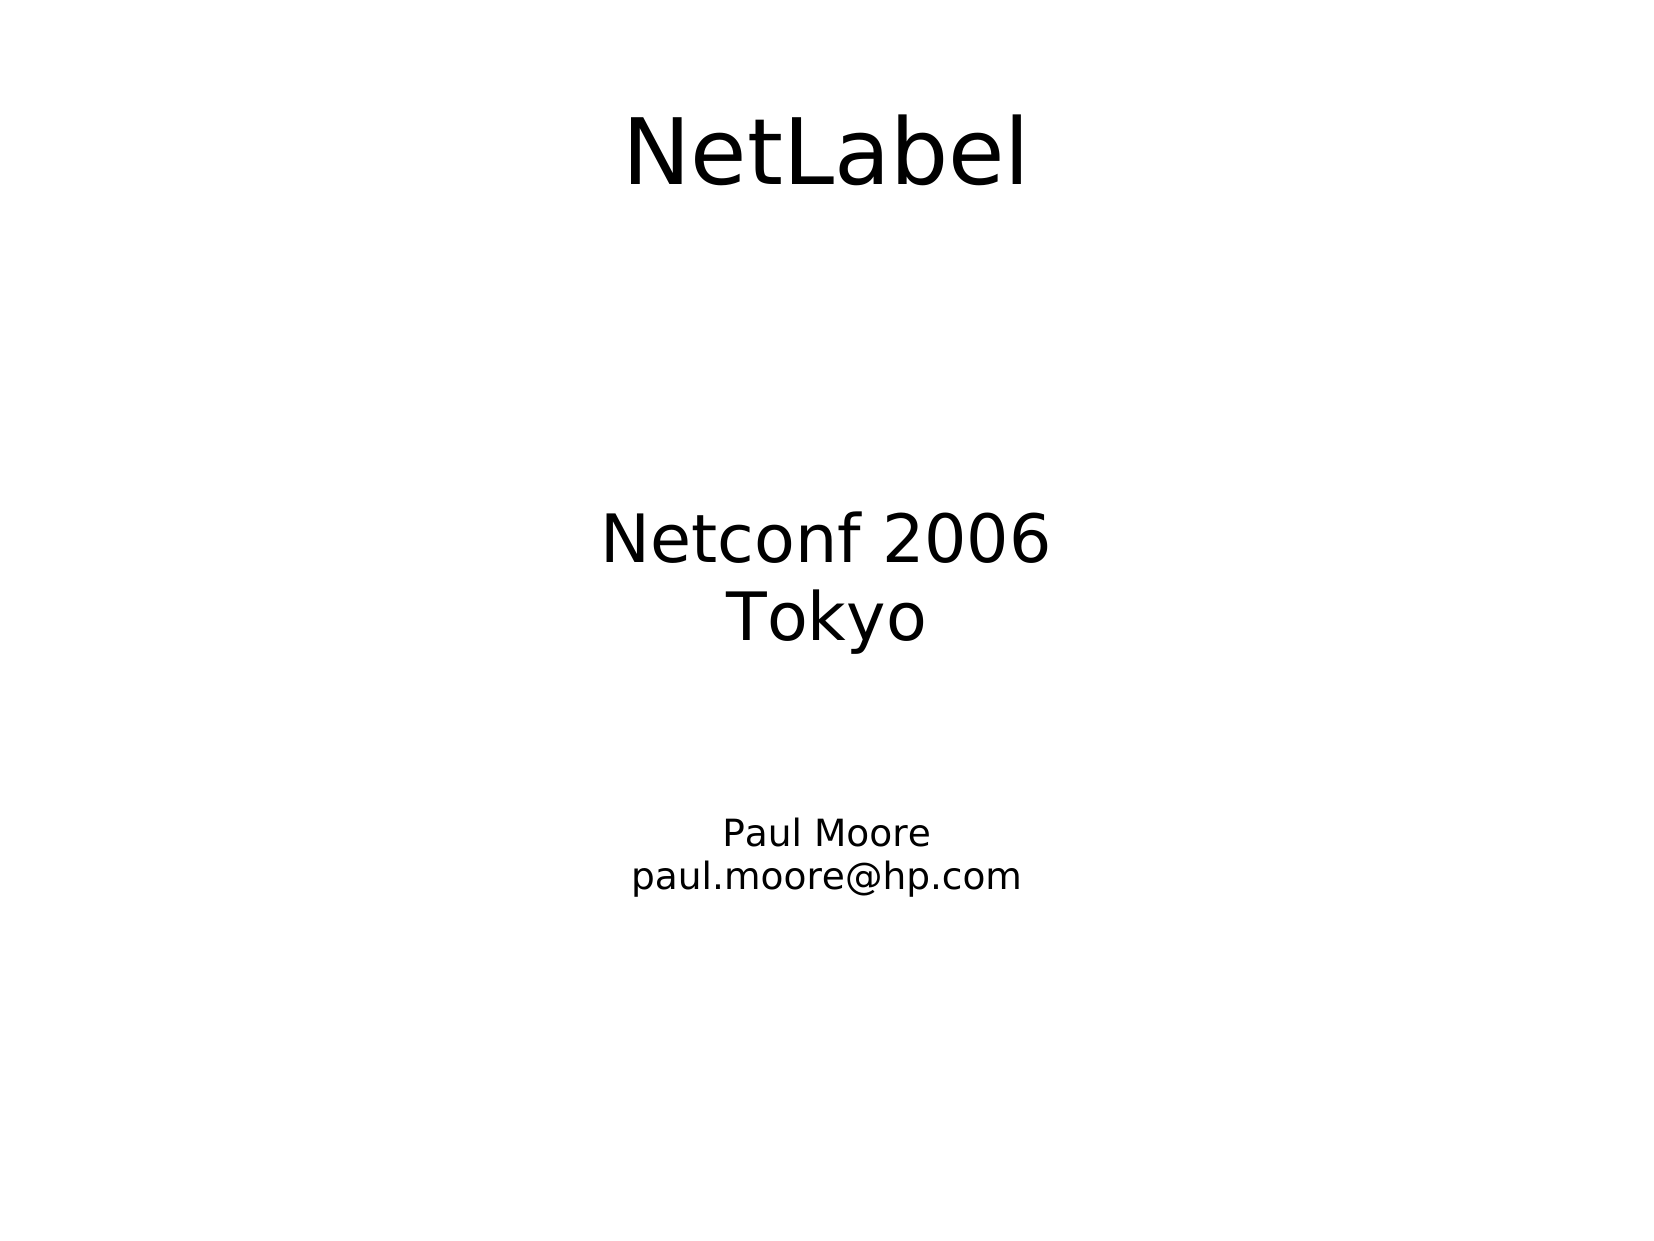

# NetLabel
Netconf 2006
Tokyo
Paul Moore
paul.moore@hp.com